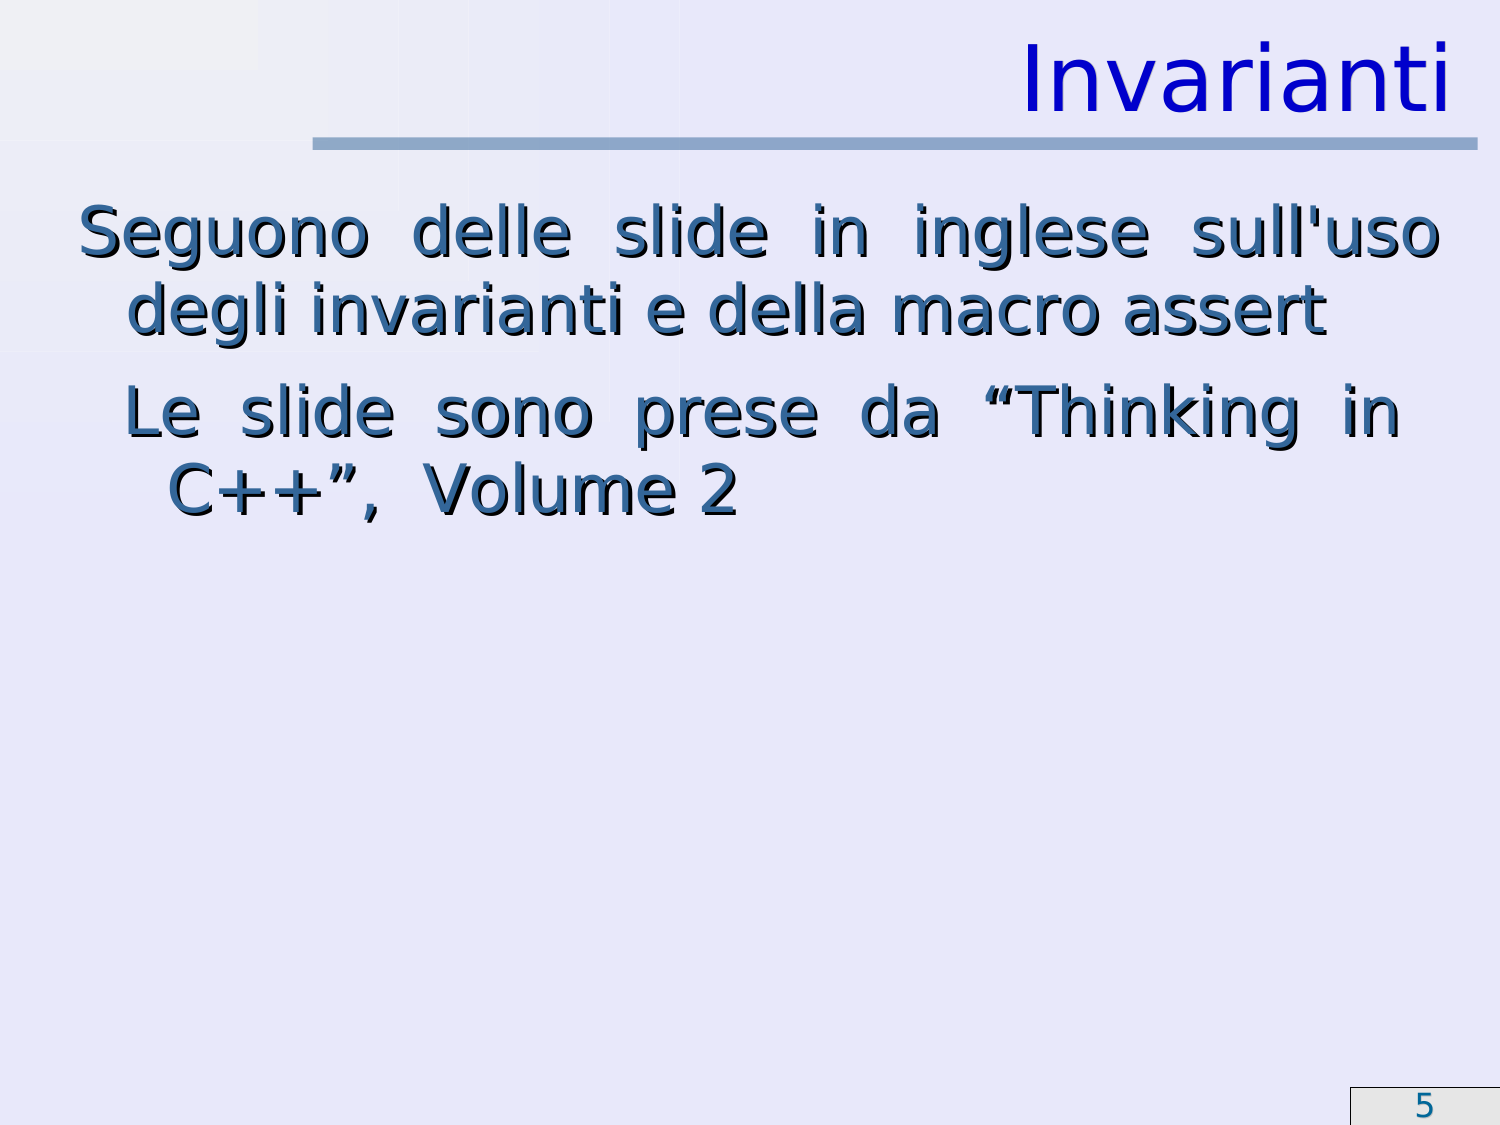

# Invarianti
Seguono delle slide in inglese sull'uso degli invarianti e della macro assert
Le slide sono prese da “Thinking in
C++”, Volume 2